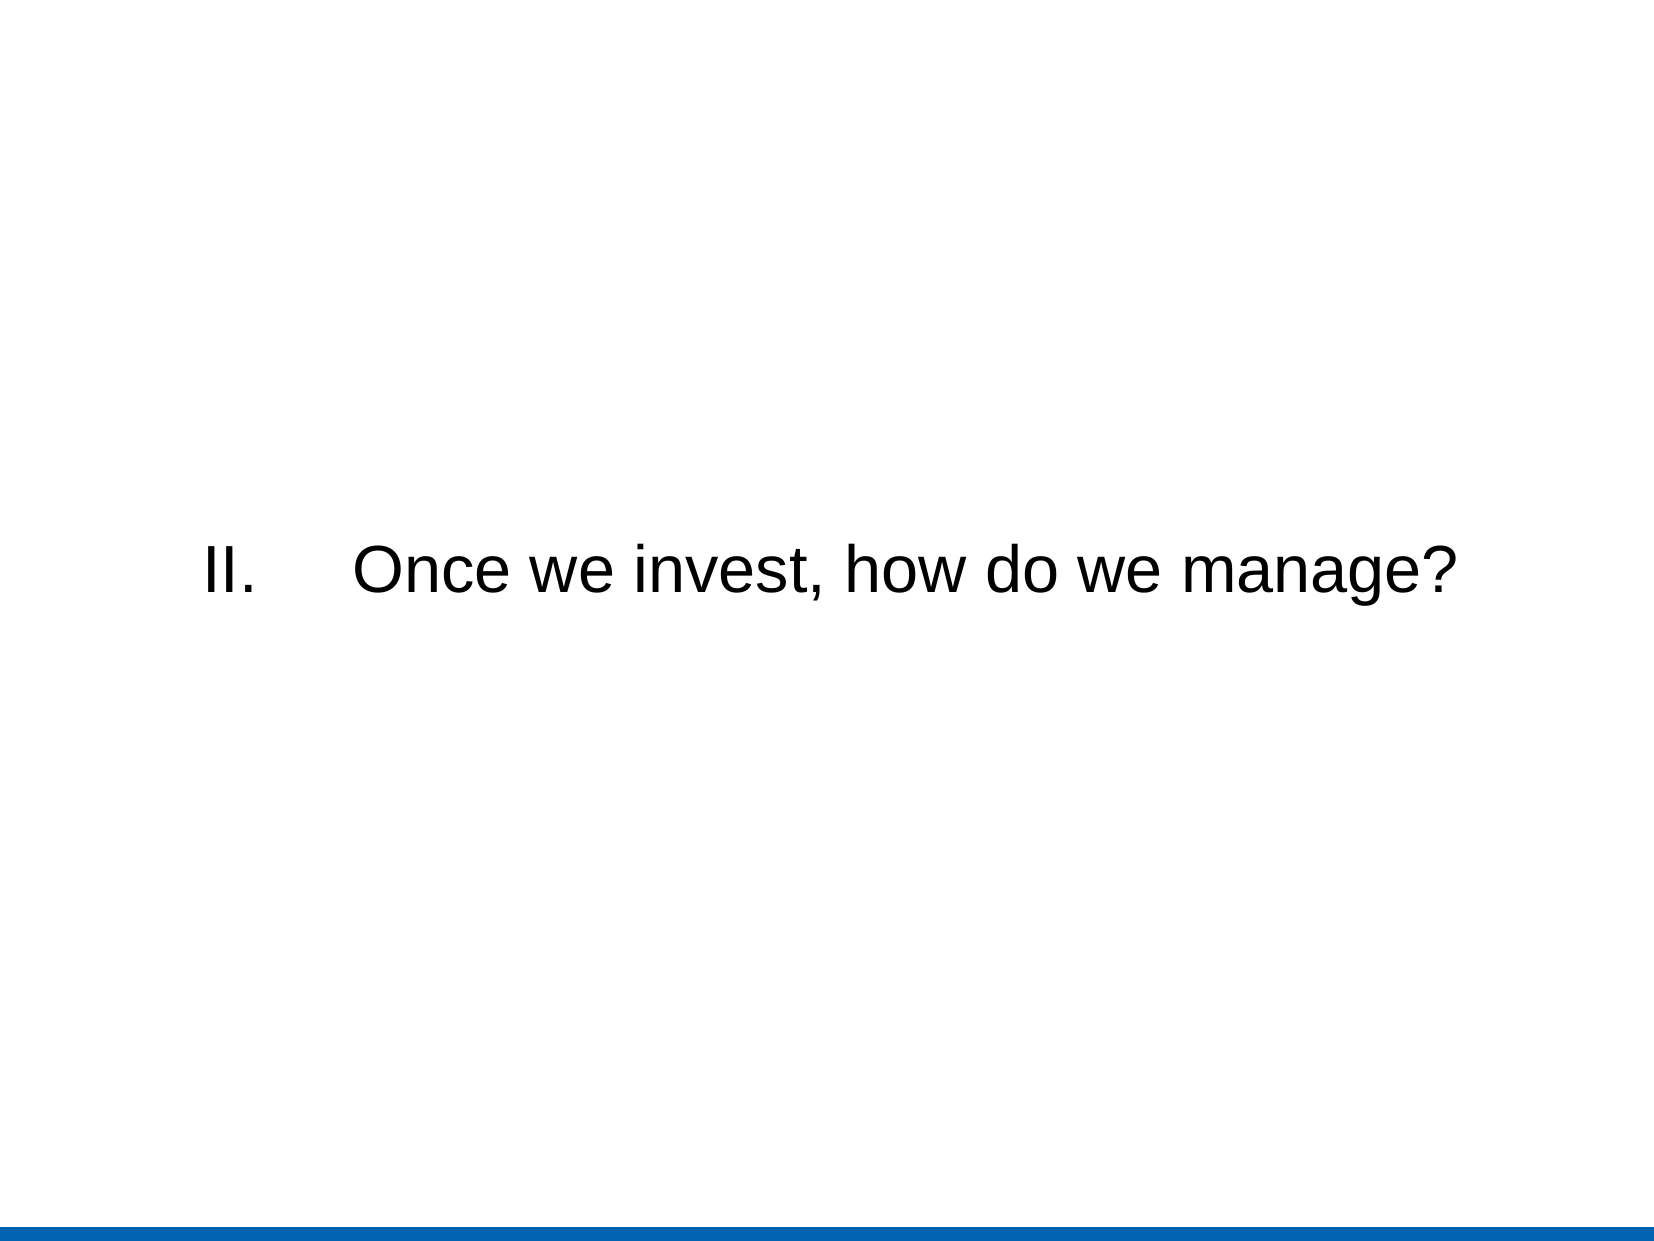

II.		Once we invest, how do we manage?